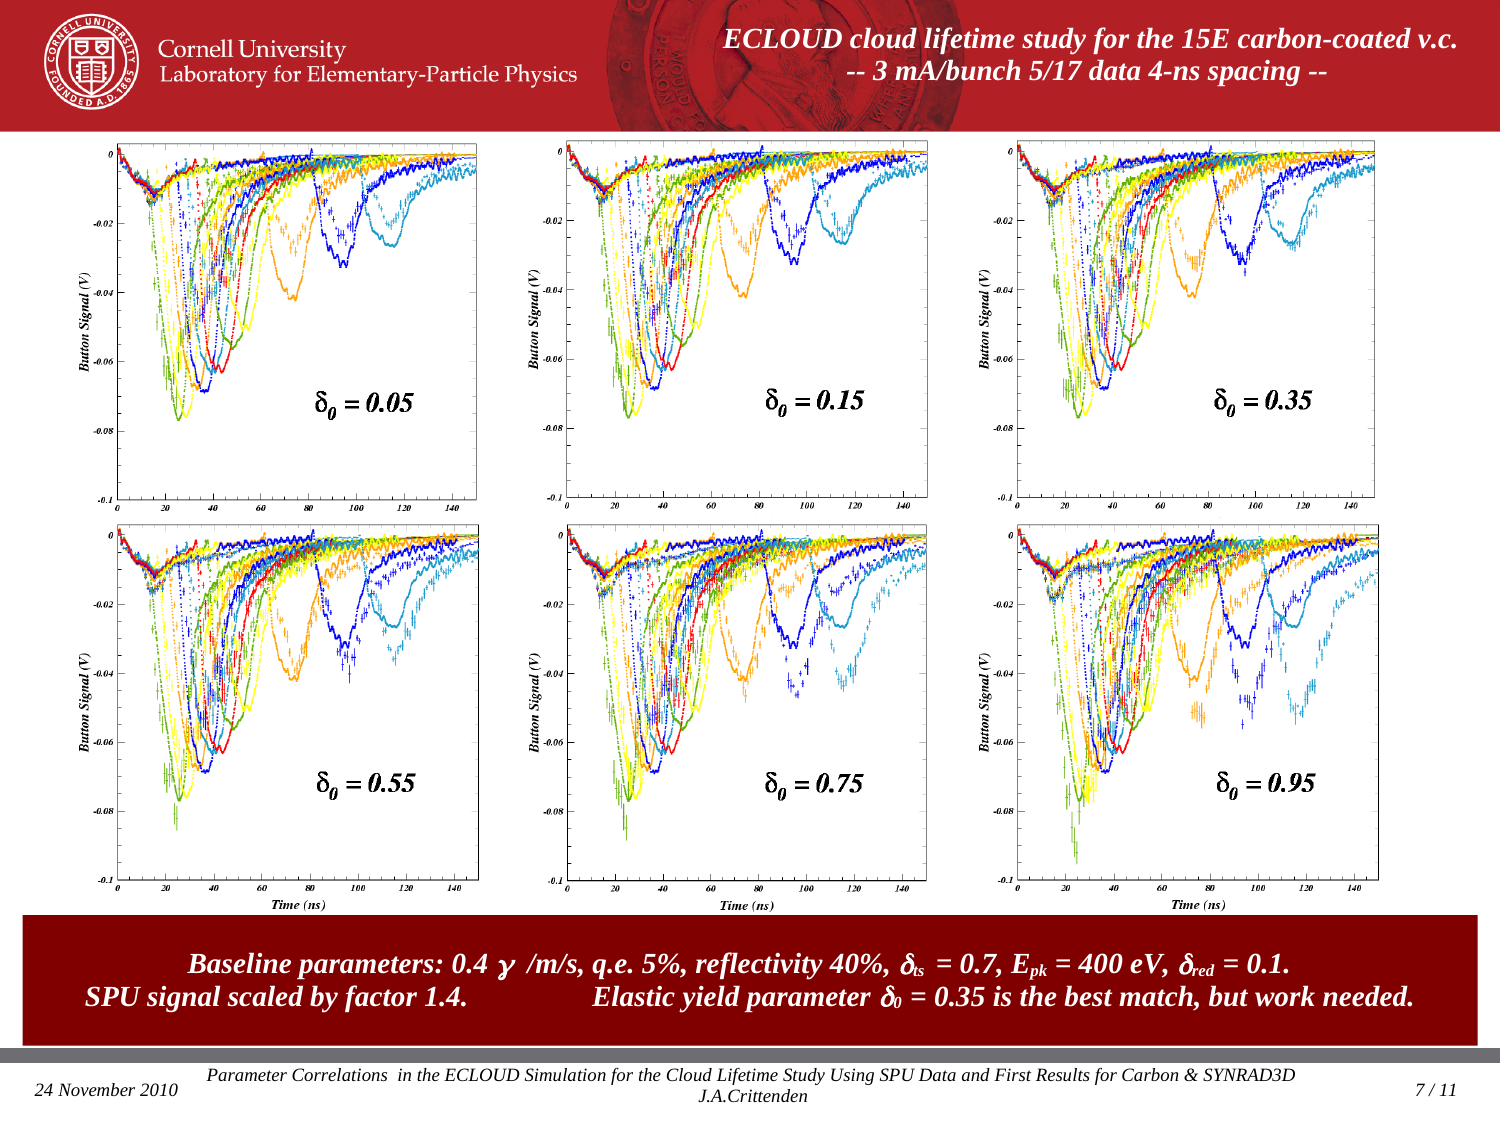

ECLOUD cloud lifetime study for the 15E carbon-coated v.c.
-- 3 mA/bunch 5/17 data 4-ns spacing --
Baseline parameters: 0.4 g /m/s, q.e. 5%, reflectivity 40%, dts = 0.7, Epk = 400 eV, dred = 0.1.
SPU signal scaled by factor 1.4. Elastic yield parameter d0 = 0.35 is the best match, but work needed.